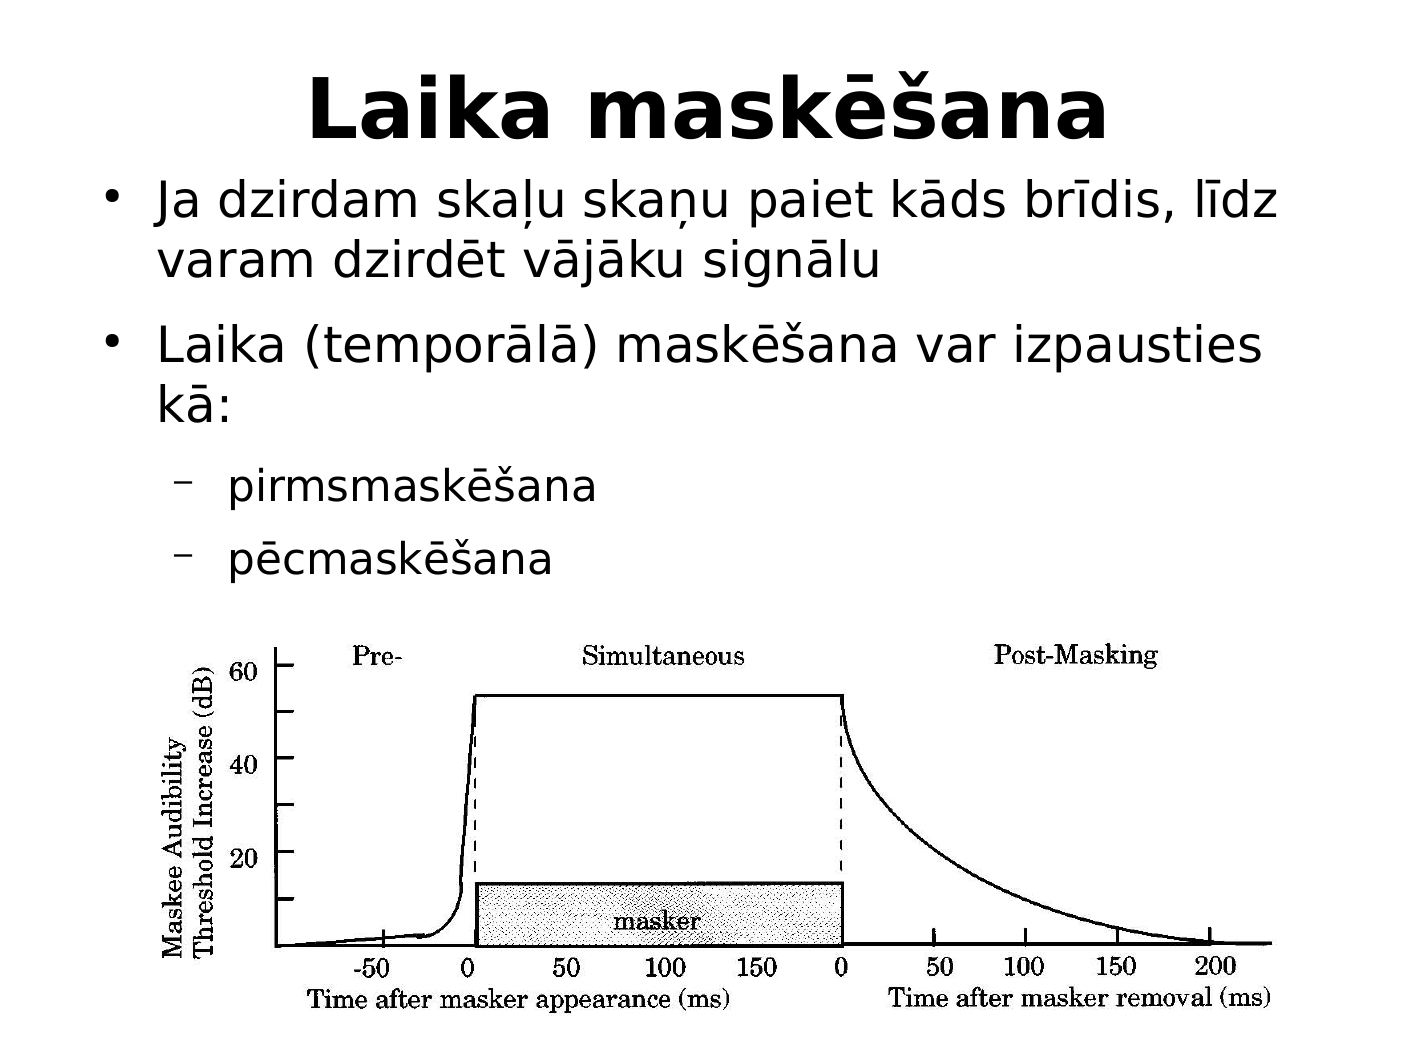

# Laika maskēšana
Ja dzirdam skaļu skaņu paiet kāds brīdis, līdz varam dzirdēt vājāku signālu
Laika (temporālā) maskēšana var izpausties kā:
pirmsmaskēšana
pēcmaskēšana